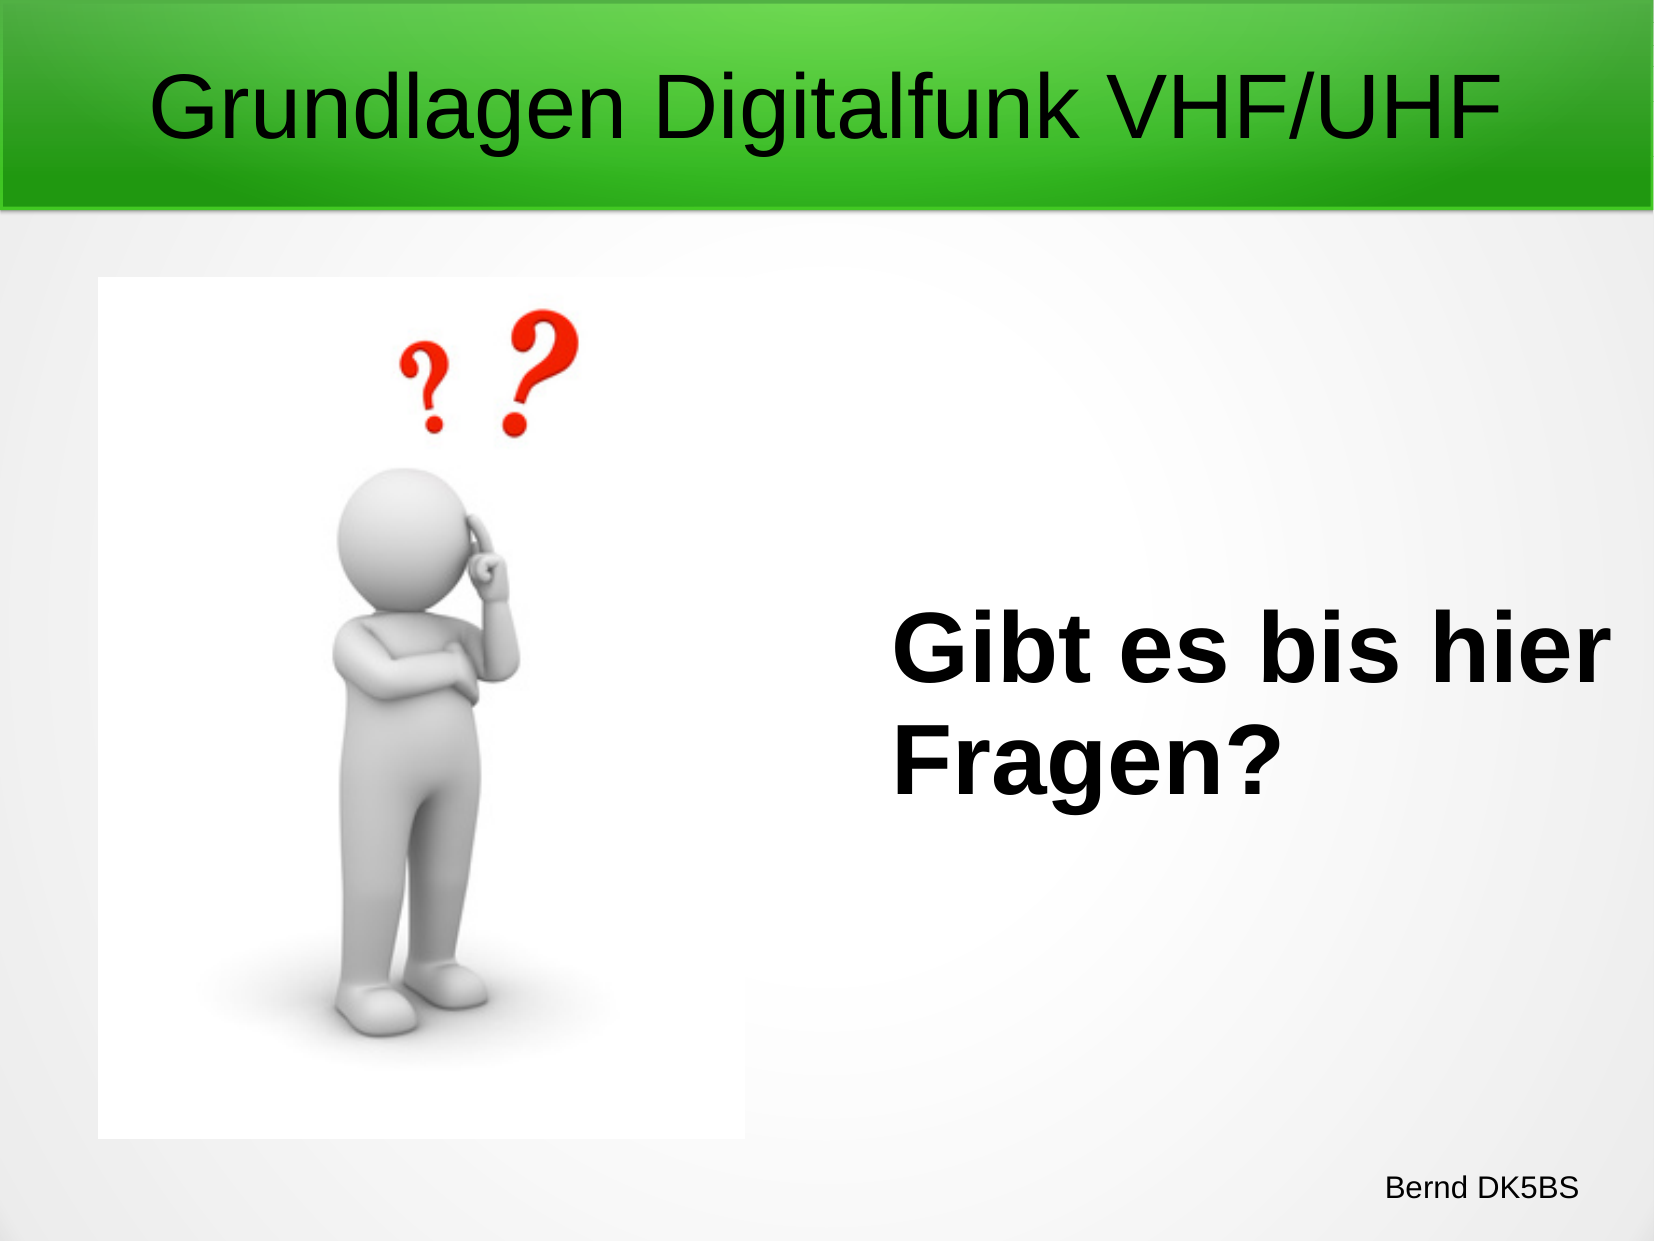

# Grundlagen Digitalfunk VHF/UHF
Gibt es bis hier Fragen?
Bernd DK5BS